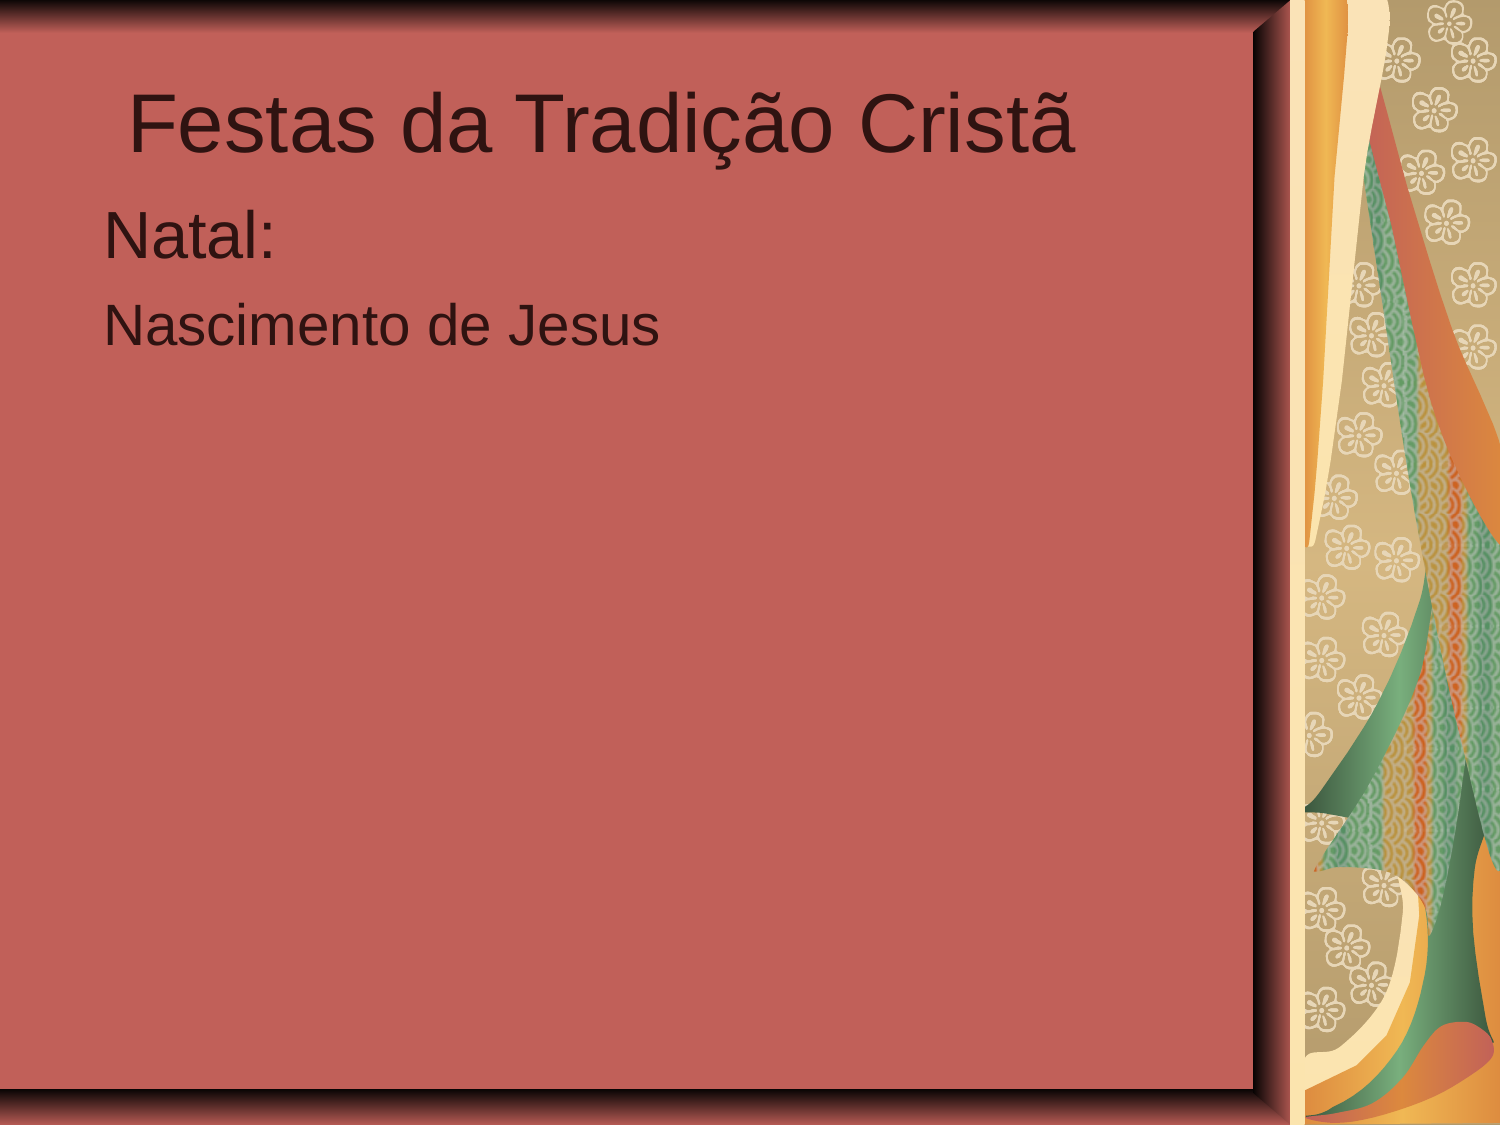

# Festas da Tradição Cristã
Natal:
Nascimento de Jesus